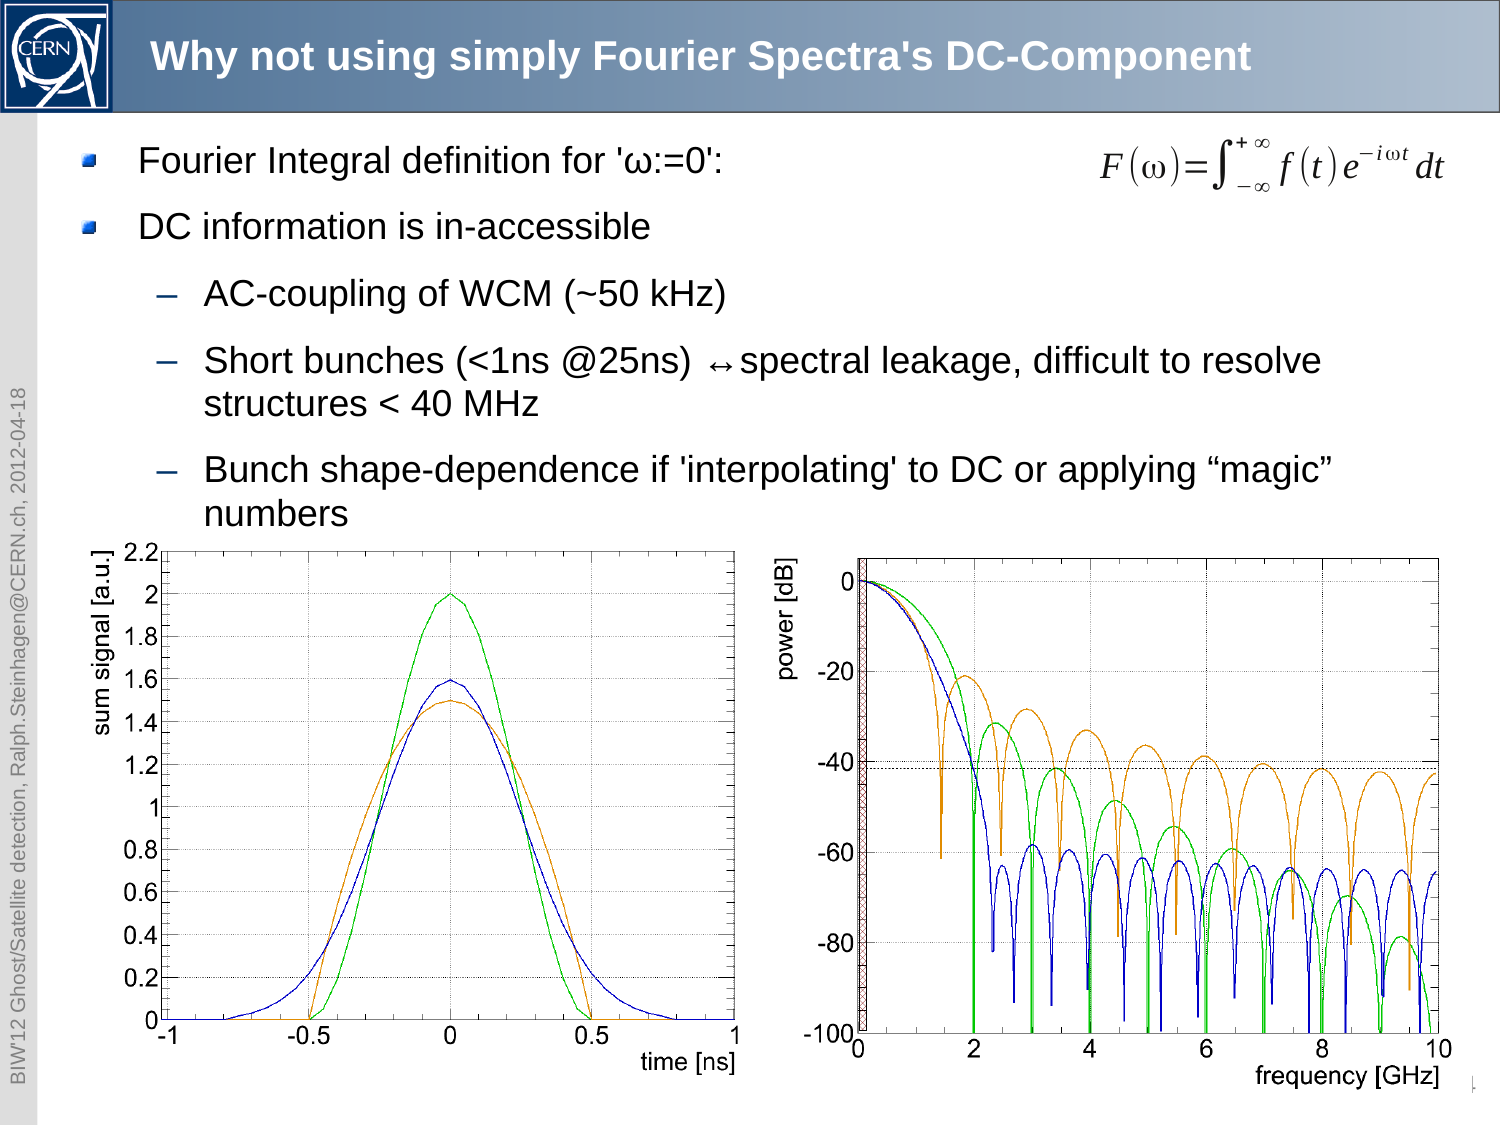

# Why not using simply Fourier Spectra's DC-Component
Fourier Integral definition for 'ω:=0':
DC information is in-accessible
AC-coupling of WCM (~50 kHz)
Short bunches (<1ns @25ns) ↔spectral leakage, difficult to resolve structures < 40 MHz
Bunch shape-dependence if 'interpolating' to DC or applying “magic” numbers